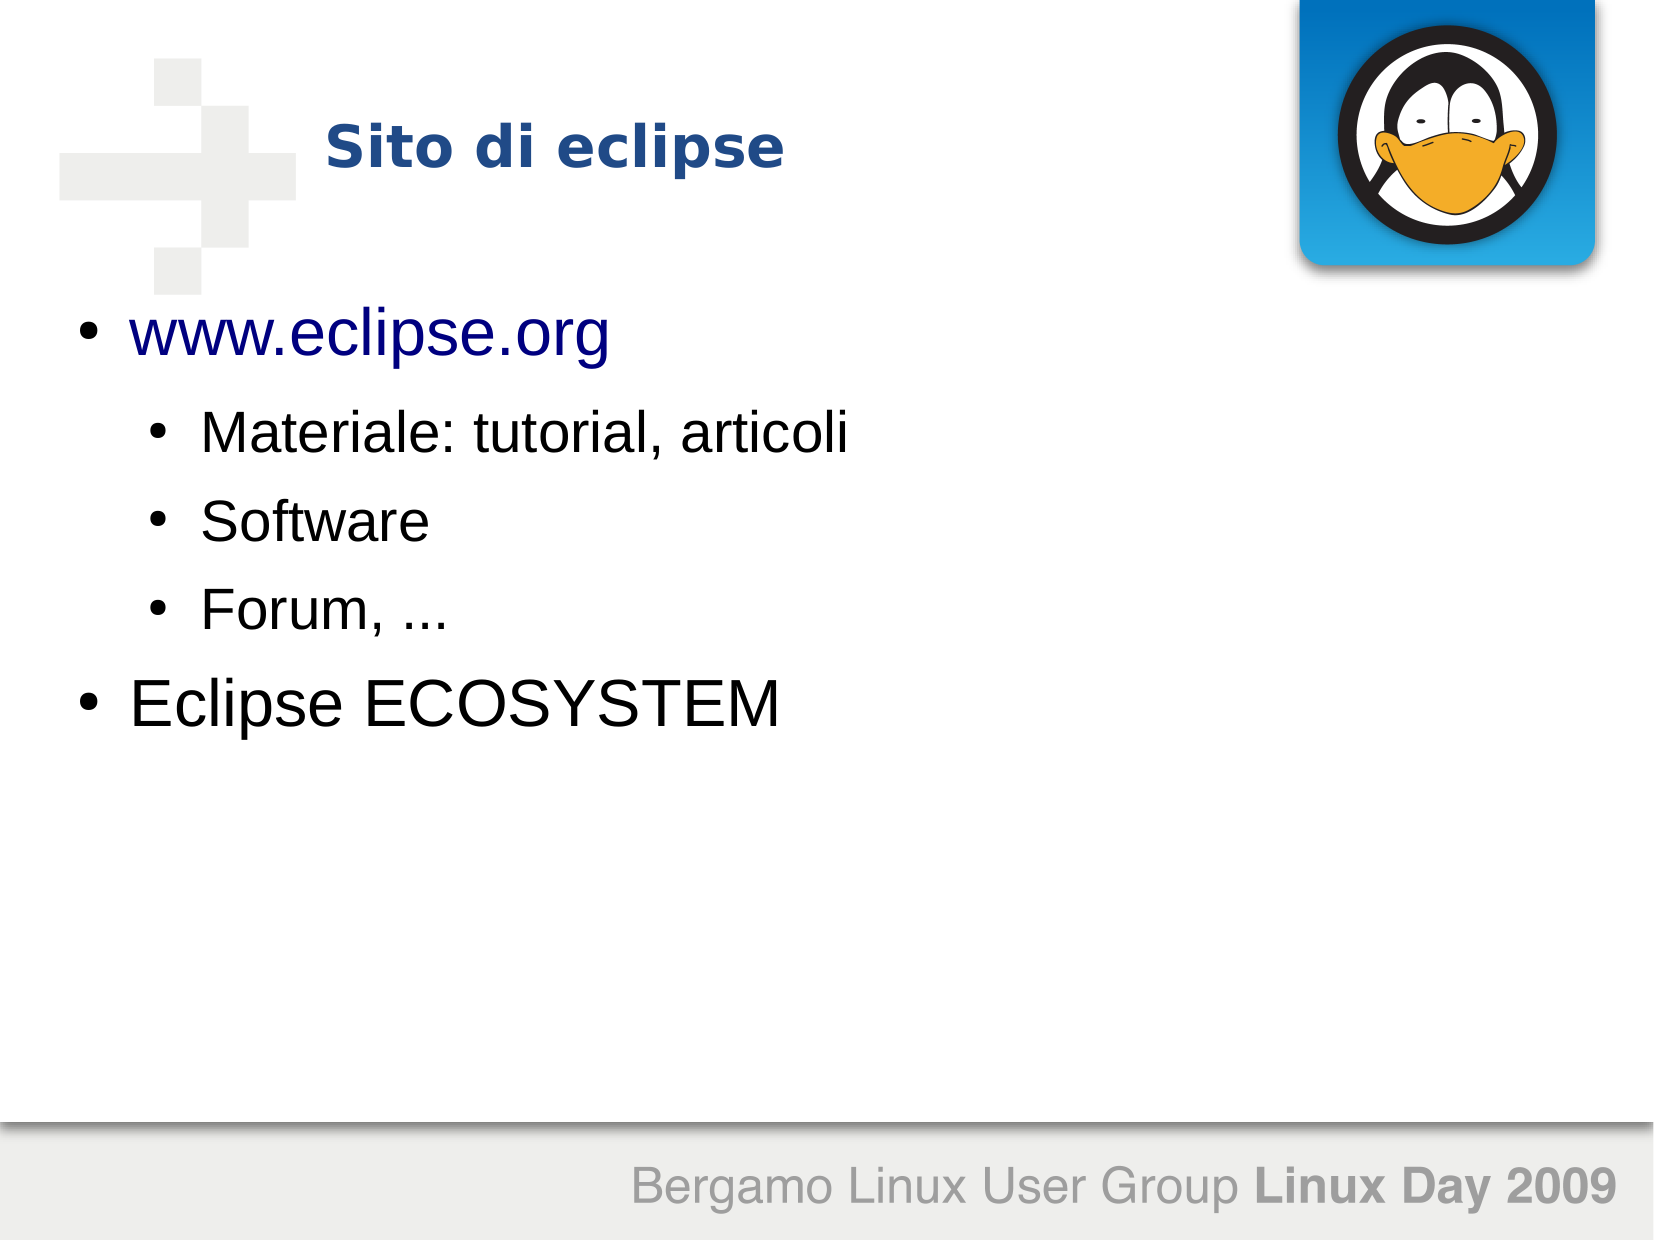

# Sito di eclipse
www.eclipse.org
Materiale: tutorial, articoli
Software
Forum, ...
Eclipse ECOSYSTEM